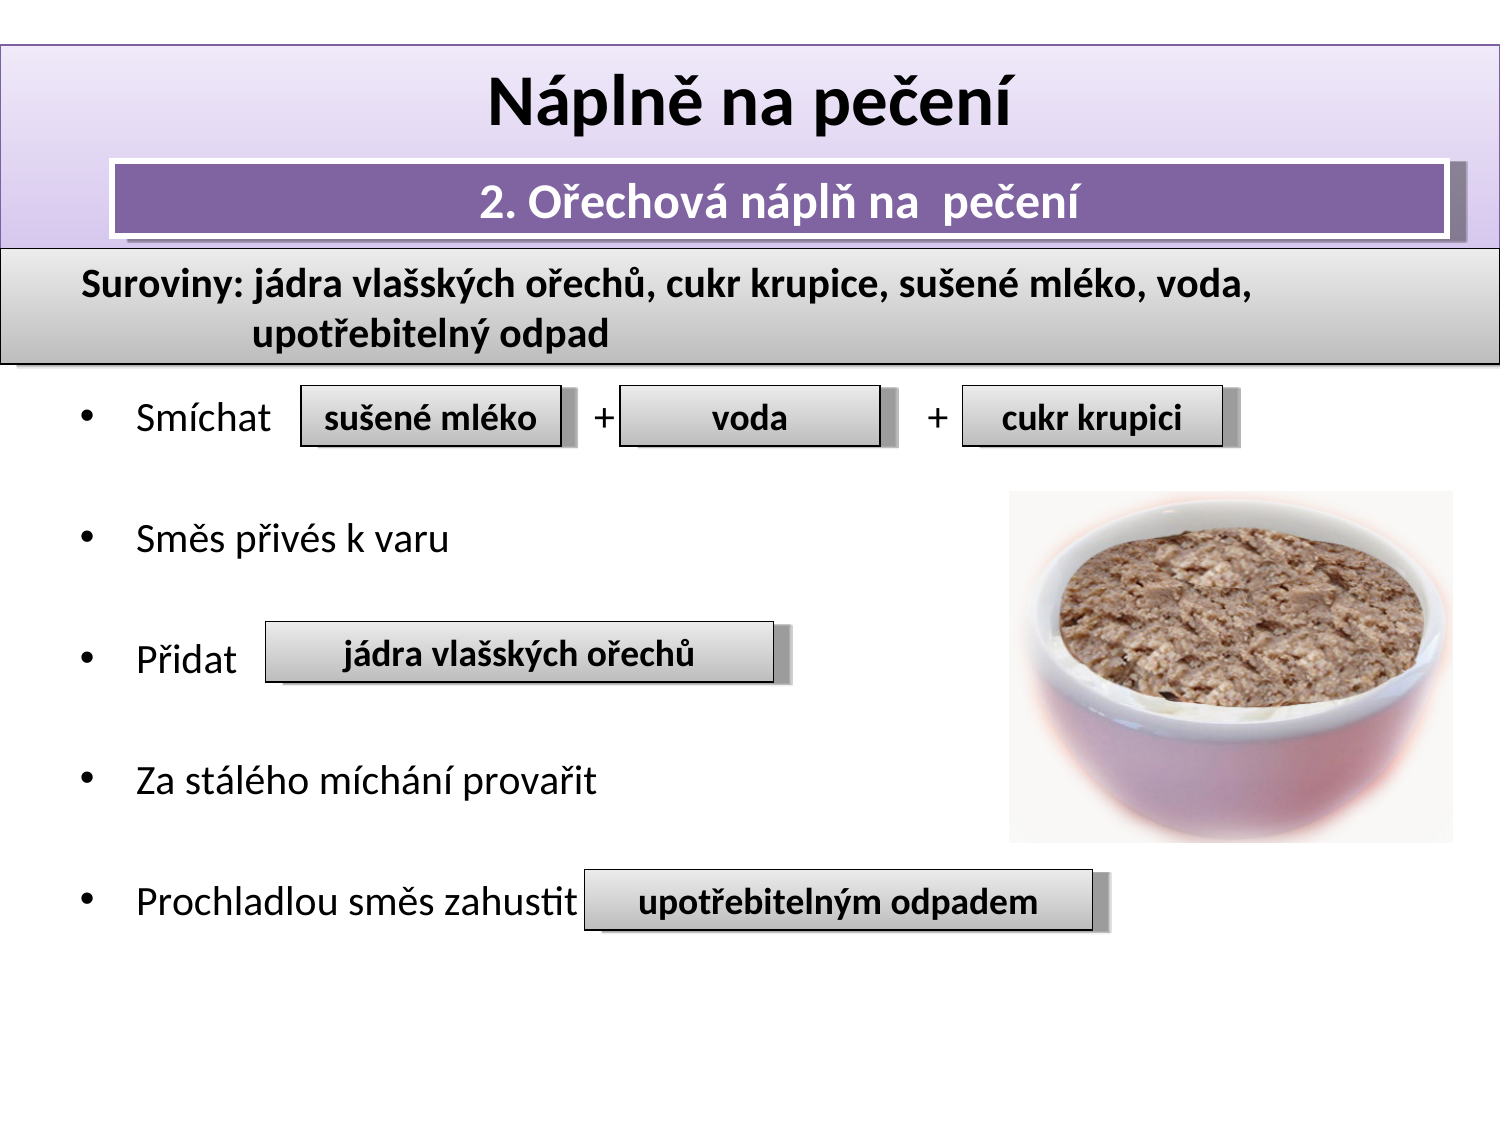

Náplně na pečení
2. Ořechová náplň na pečení
 Suroviny: jádra vlašských ořechů, cukr krupice, sušené mléko, voda,
 upotřebitelný odpad
# Smíchat + +
Směs přivés k varu
Přidat
Za stálého míchání provařit
Prochladlou směs zahustit
sušené mléko
voda
cukr krupici
jádra vlašských ořechů
upotřebitelným odpadem